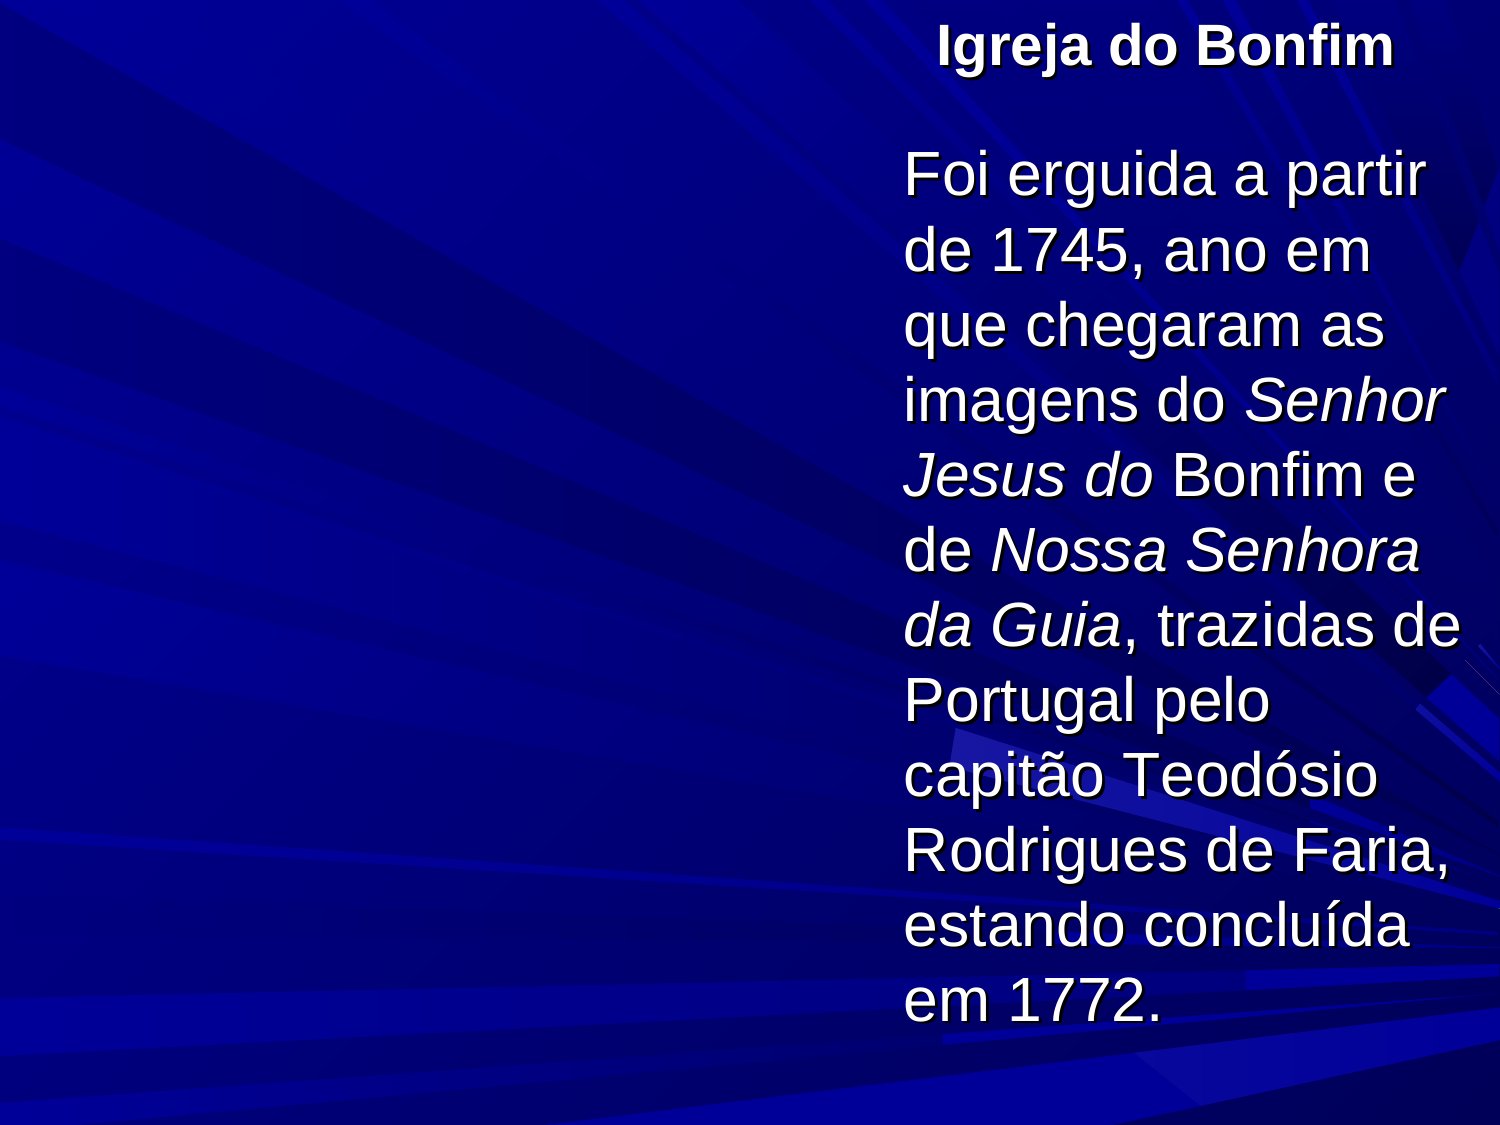

# Igreja do Bonfim
	Foi erguida a partir de 1745, ano em que chegaram as imagens do Senhor Jesus do Bonfim e de Nossa Senhora da Guia, trazidas de Portugal pelo capitão Teodósio Rodrigues de Faria, estando concluída em 1772.